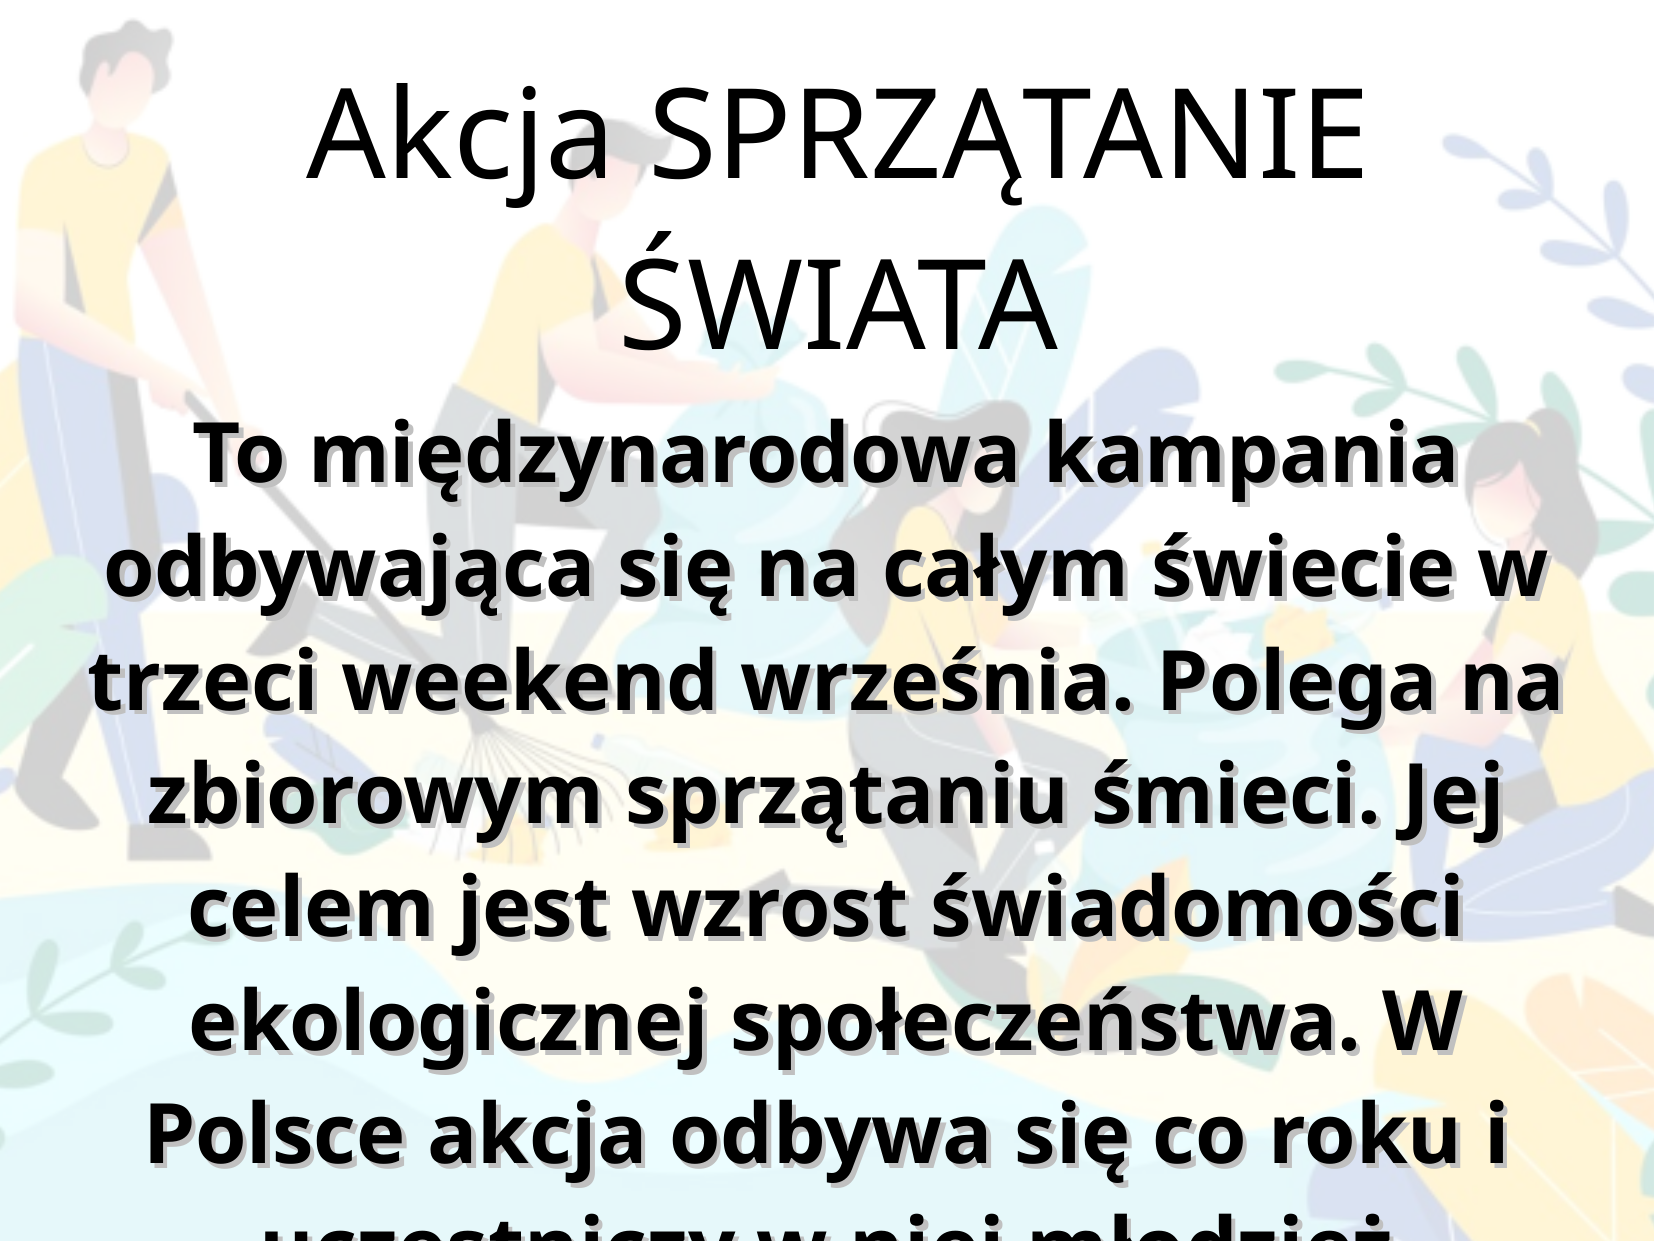

# Akcja SPRZĄTANIE ŚWIATA
To międzynarodowa kampania odbywająca się na całym świecie w trzeci weekend września. Polega na zbiorowym sprzątaniu śmieci. Jej celem jest wzrost świadomości ekologicznej społeczeństwa. W Polsce akcja odbywa się co roku i uczestniczy w niej młodzież szkolna, harcerze, członkowie organizacji ekologicznych, pracownicy firm, wolontariusze oraz niezrzeszeni młodzi i dorośli.